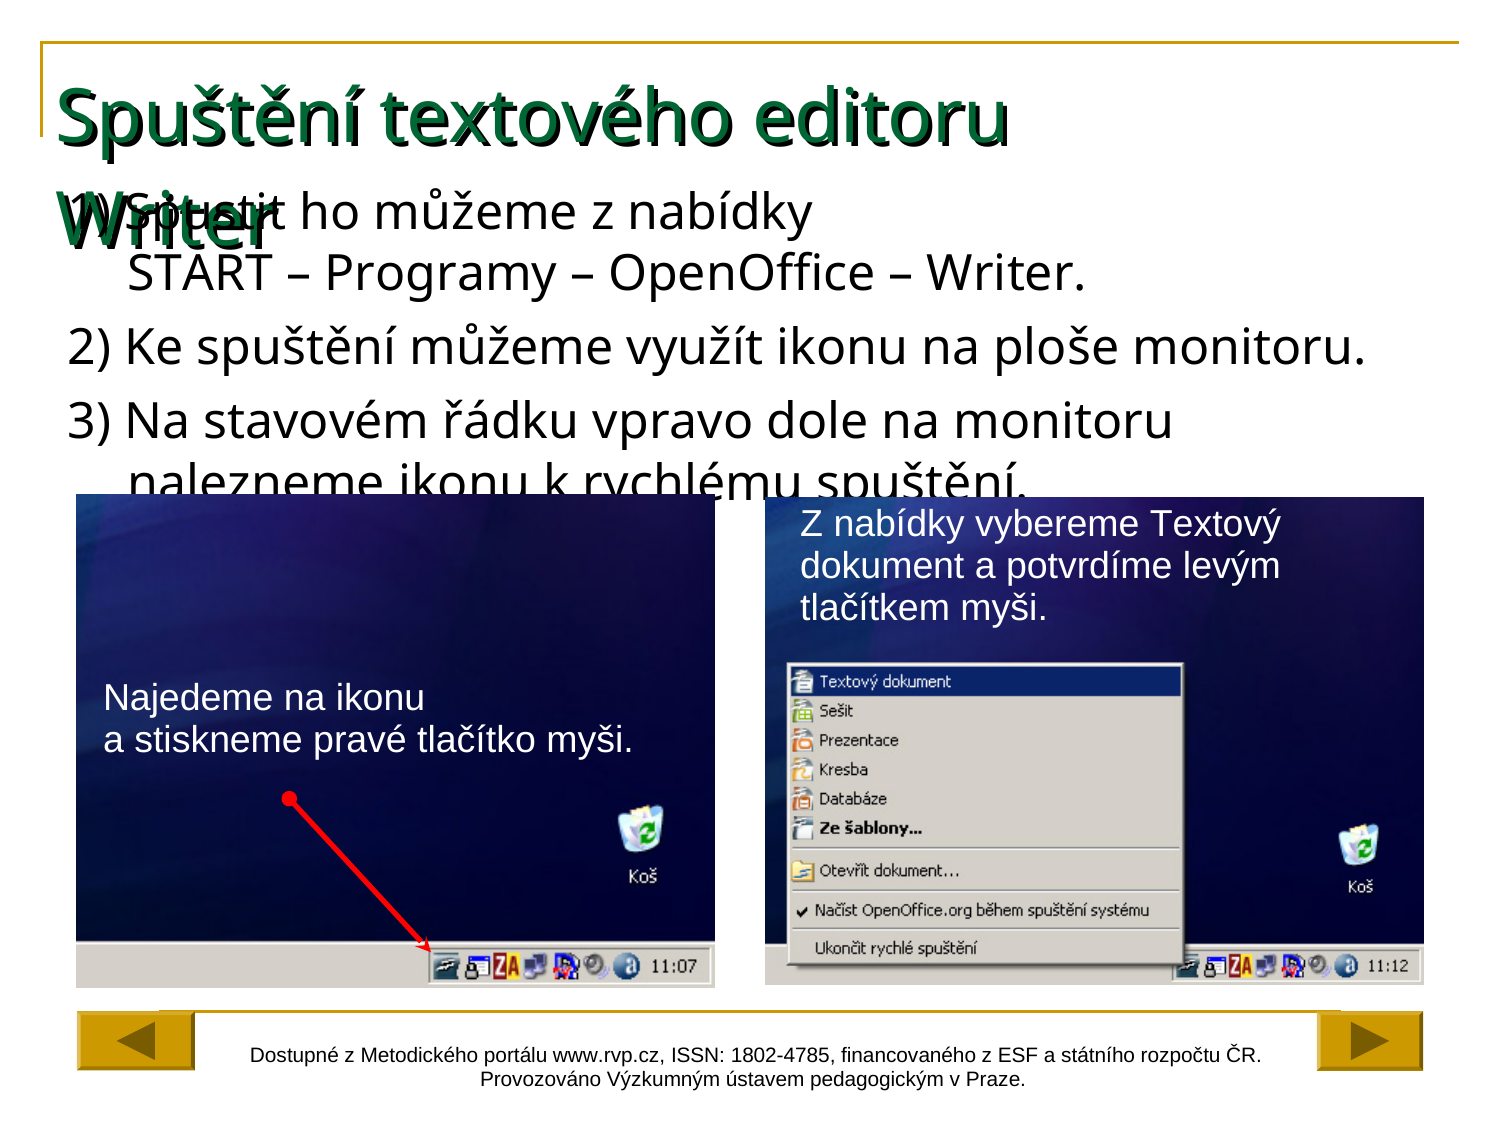

# Spuštění textového editoru Writer
1) Spustit ho můžeme z nabídky
START – Programy – OpenOffice – Writer.
2) Ke spuštění můžeme využít ikonu na ploše monitoru.
3) Na stavovém řádku vpravo dole na monitoru nalezneme ikonu k rychlému spuštění.
Z nabídky vybereme Textový dokument a potvrdíme levým tlačítkem myši.
Najedeme na ikonu
a stiskneme pravé tlačítko myši.